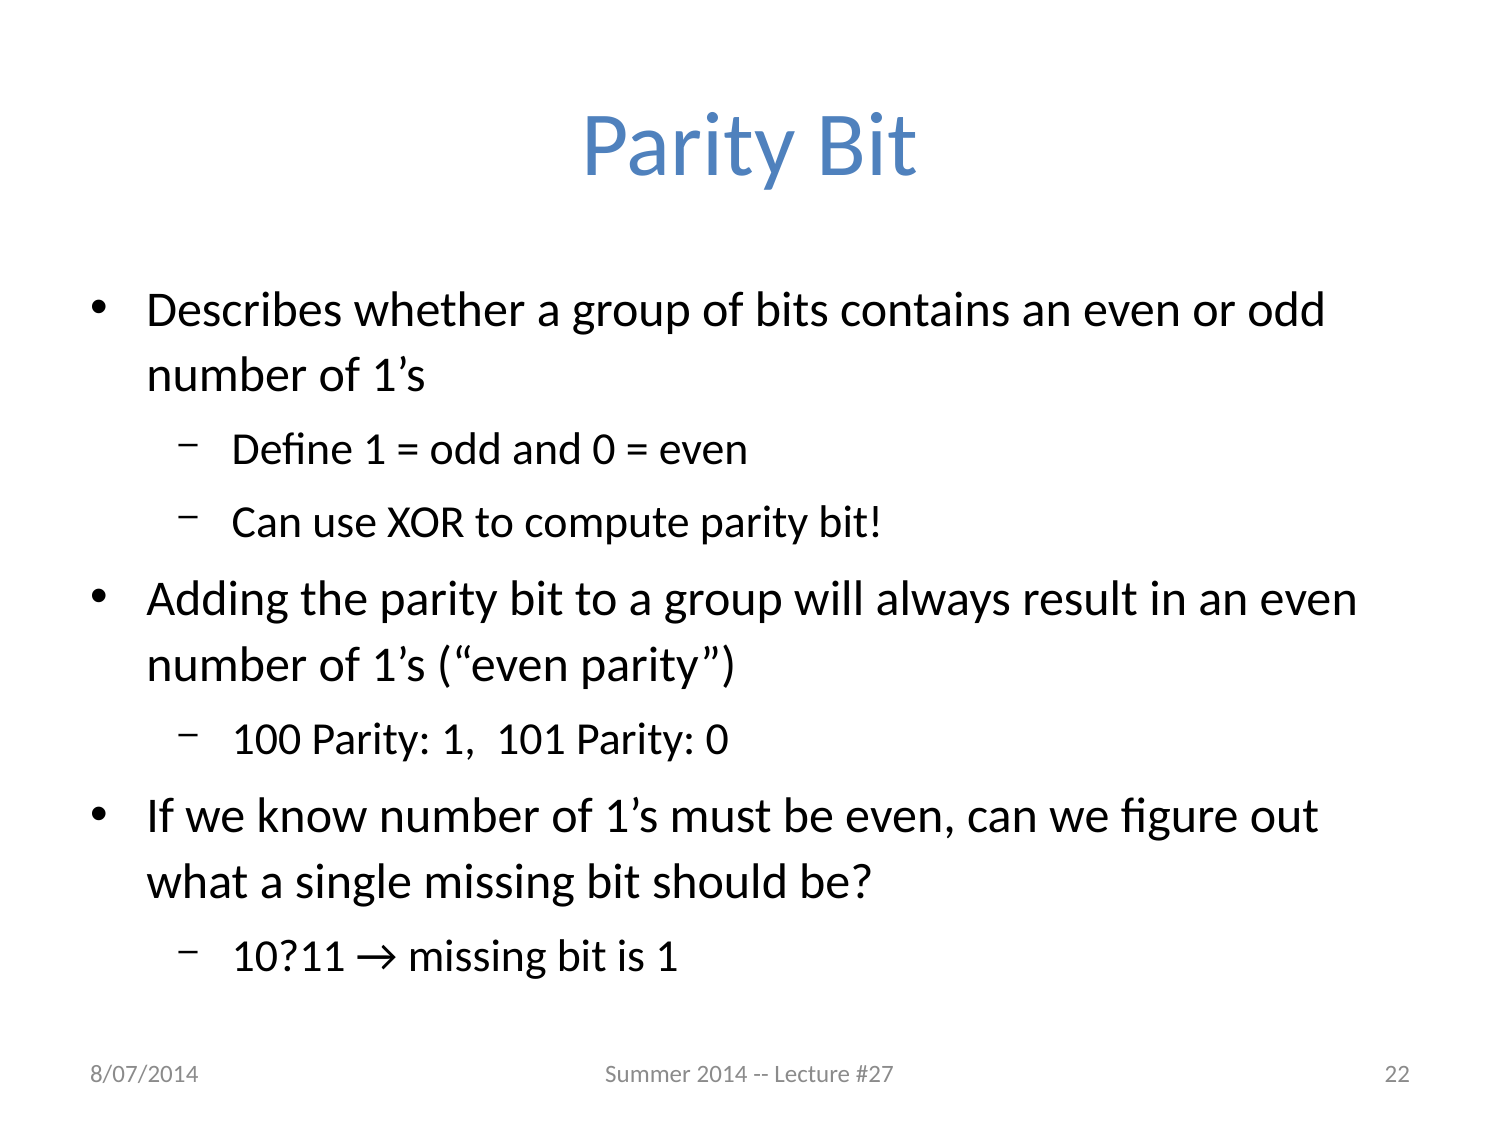

# Parity Bit
Describes whether a group of bits contains an even or odd number of 1’s
Define 1 = odd and 0 = even
Can use XOR to compute parity bit!
Adding the parity bit to a group will always result in an even number of 1’s (“even parity”)
100 Parity: 1, 101 Parity: 0
If we know number of 1’s must be even, can we figure out what a single missing bit should be?
10?11 → missing bit is 1
8/07/2014
Summer 2014 -- Lecture #27